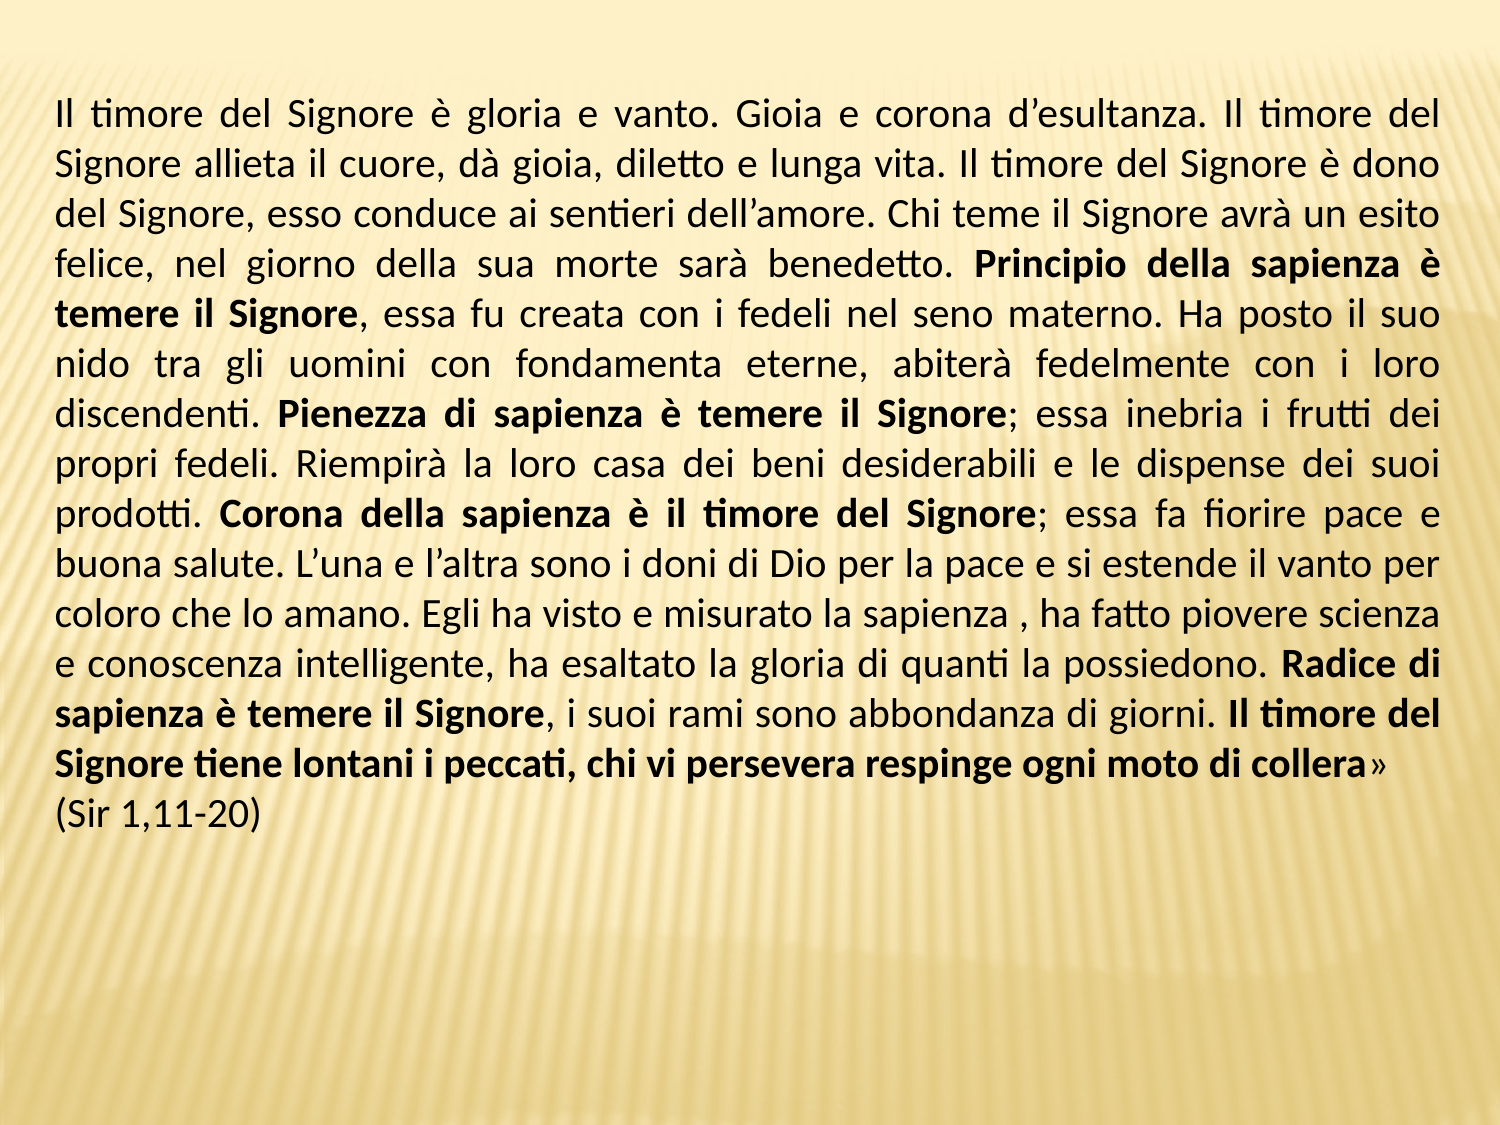

Il timore del Signore è gloria e vanto. Gioia e corona d’esultanza. Il timore del Signore allieta il cuore, dà gioia, diletto e lunga vita. Il timore del Signore è dono del Signore, esso conduce ai sentieri dell’amore. Chi teme il Signore avrà un esito felice, nel giorno della sua morte sarà benedetto. Principio della sapienza è temere il Signore, essa fu creata con i fedeli nel seno materno. Ha posto il suo nido tra gli uomini con fondamenta eterne, abiterà fedelmente con i loro discendenti. Pienezza di sapienza è temere il Signore; essa inebria i frutti dei propri fedeli. Riempirà la loro casa dei beni desiderabili e le dispense dei suoi prodotti. Corona della sapienza è il timore del Signore; essa fa fiorire pace e buona salute. L’una e l’altra sono i doni di Dio per la pace e si estende il vanto per coloro che lo amano. Egli ha visto e misurato la sapienza , ha fatto piovere scienza e conoscenza intelligente, ha esaltato la gloria di quanti la possiedono. Radice di sapienza è temere il Signore, i suoi rami sono abbondanza di giorni. Il timore del Signore tiene lontani i peccati, chi vi persevera respinge ogni moto di collera»
(Sir 1,11-20)